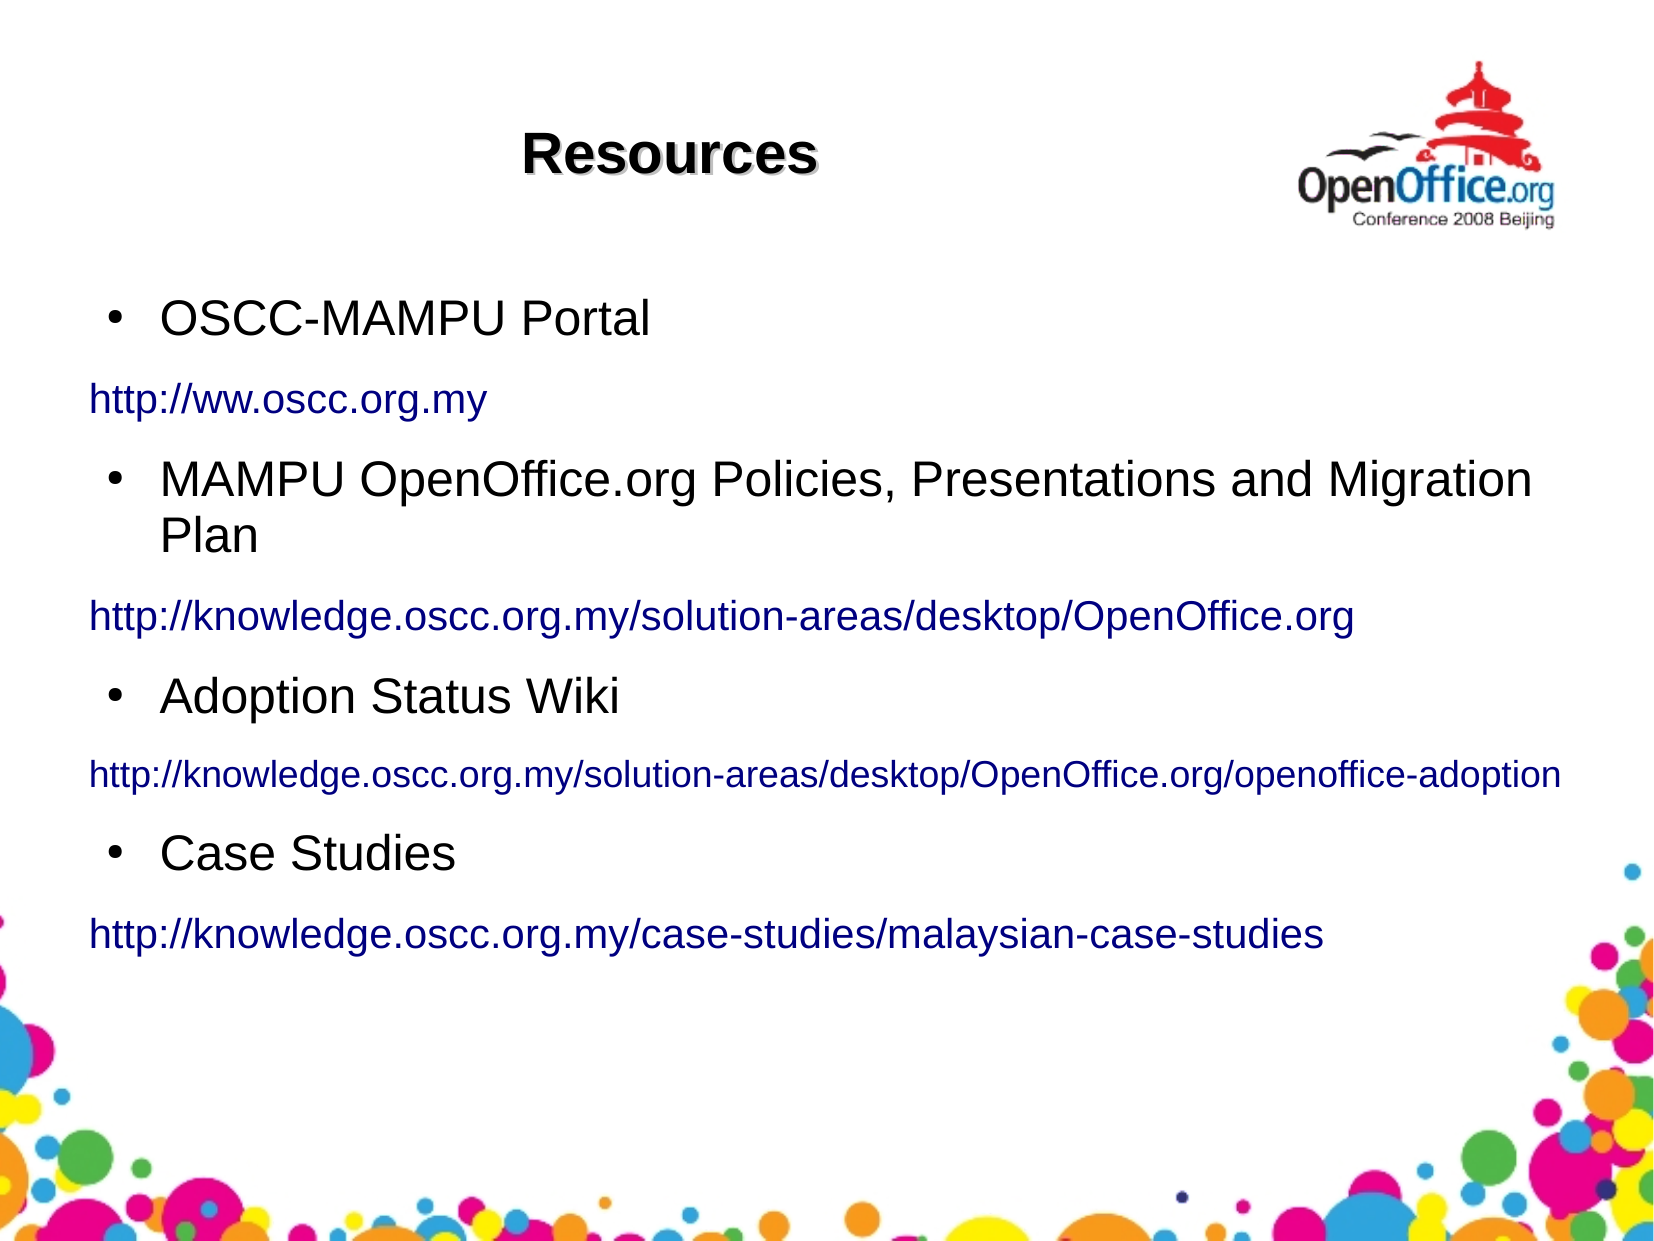

# Resources
OSCC-MAMPU Portal
http://ww.oscc.org.my
MAMPU OpenOffice.org Policies, Presentations and Migration Plan
http://knowledge.oscc.org.my/solution-areas/desktop/OpenOffice.org
Adoption Status Wiki
http://knowledge.oscc.org.my/solution-areas/desktop/OpenOffice.org/openoffice-adoption
Case Studies
http://knowledge.oscc.org.my/case-studies/malaysian-case-studies